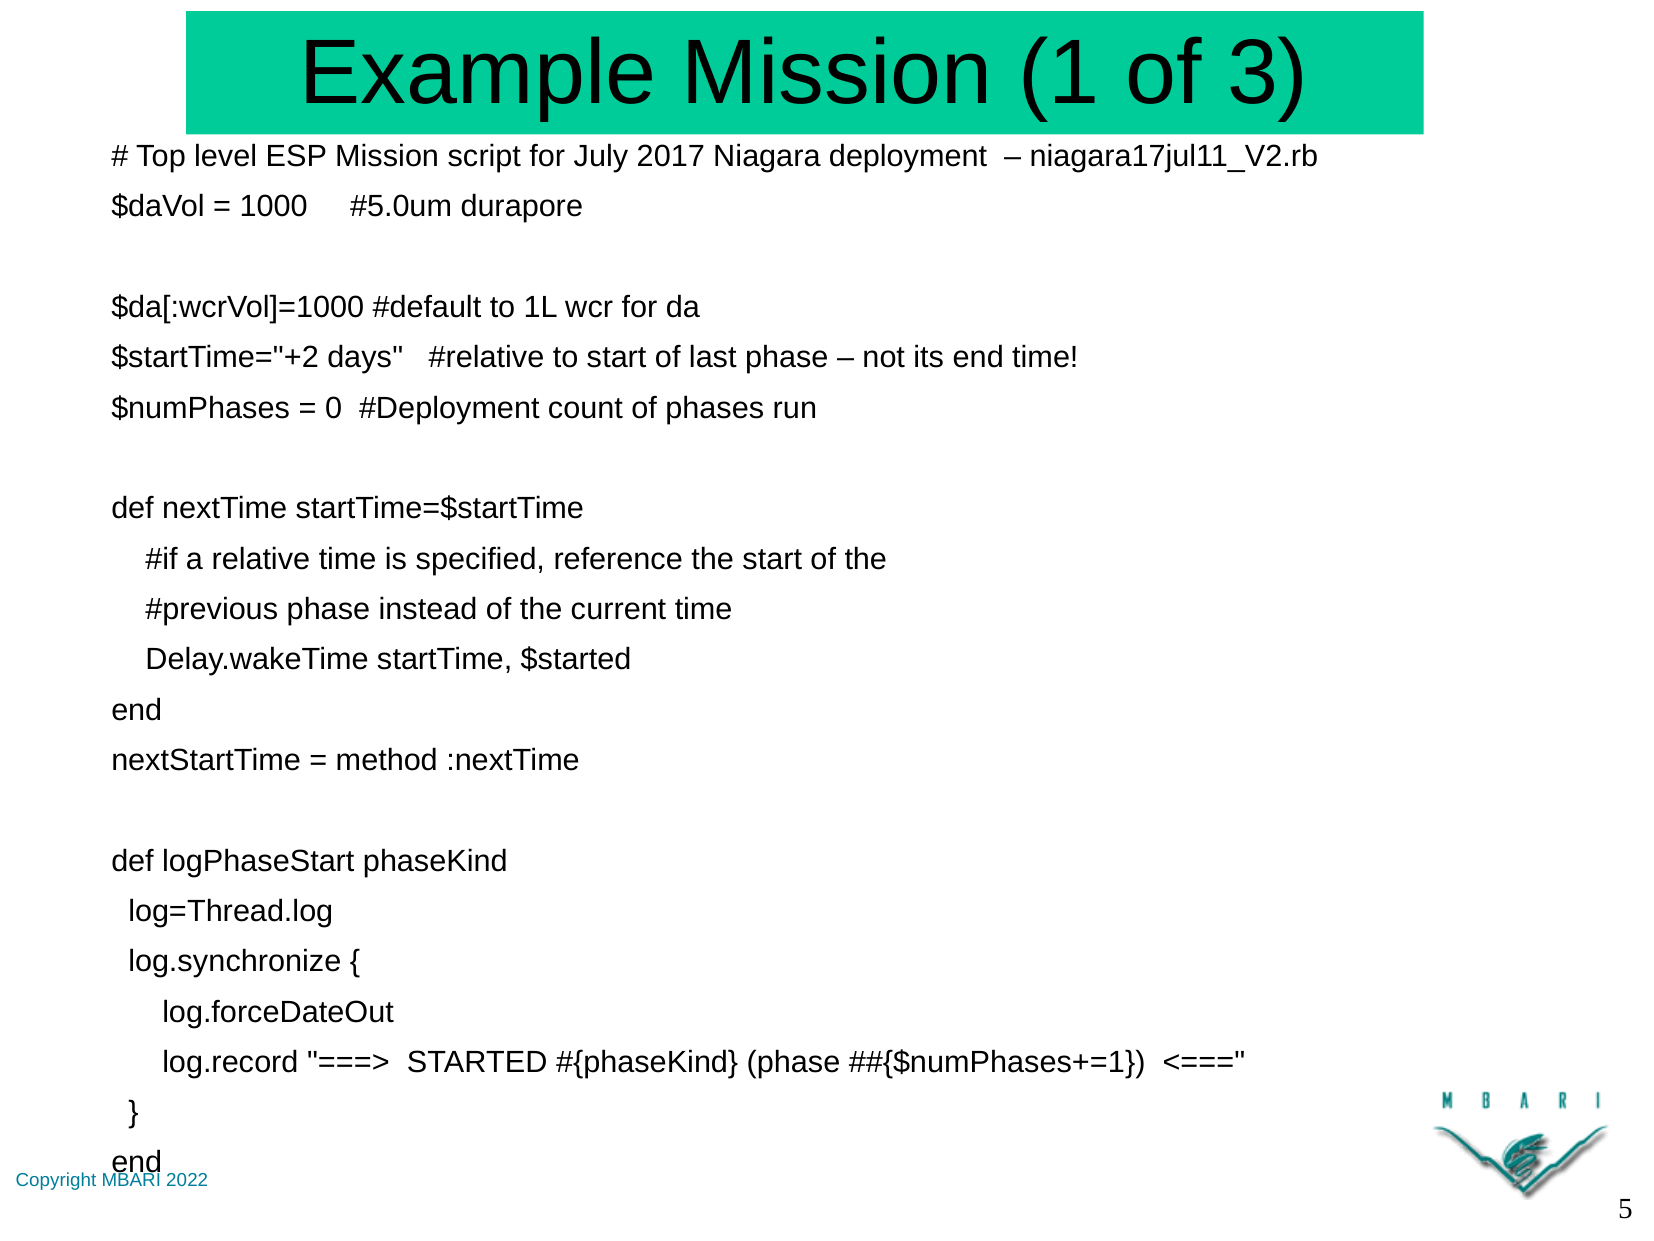

# Example Mission (1 of 3)
# Top level ESP Mission script for July 2017 Niagara deployment – niagara17jul11_V2.rb
$daVol = 1000 #5.0um durapore
$da[:wcrVol]=1000 #default to 1L wcr for da
$startTime="+2 days" #relative to start of last phase – not its end time!
$numPhases = 0 #Deployment count of phases run
def nextTime startTime=$startTime
 #if a relative time is specified, reference the start of the
 #previous phase instead of the current time
 Delay.wakeTime startTime, $started
end
nextStartTime = method :nextTime
def logPhaseStart phaseKind
 log=Thread.log
 log.synchronize {
 log.forceDateOut
 log.record "===> STARTED #{phaseKind} (phase ##{$numPhases+=1}) <==="
 }
end
5